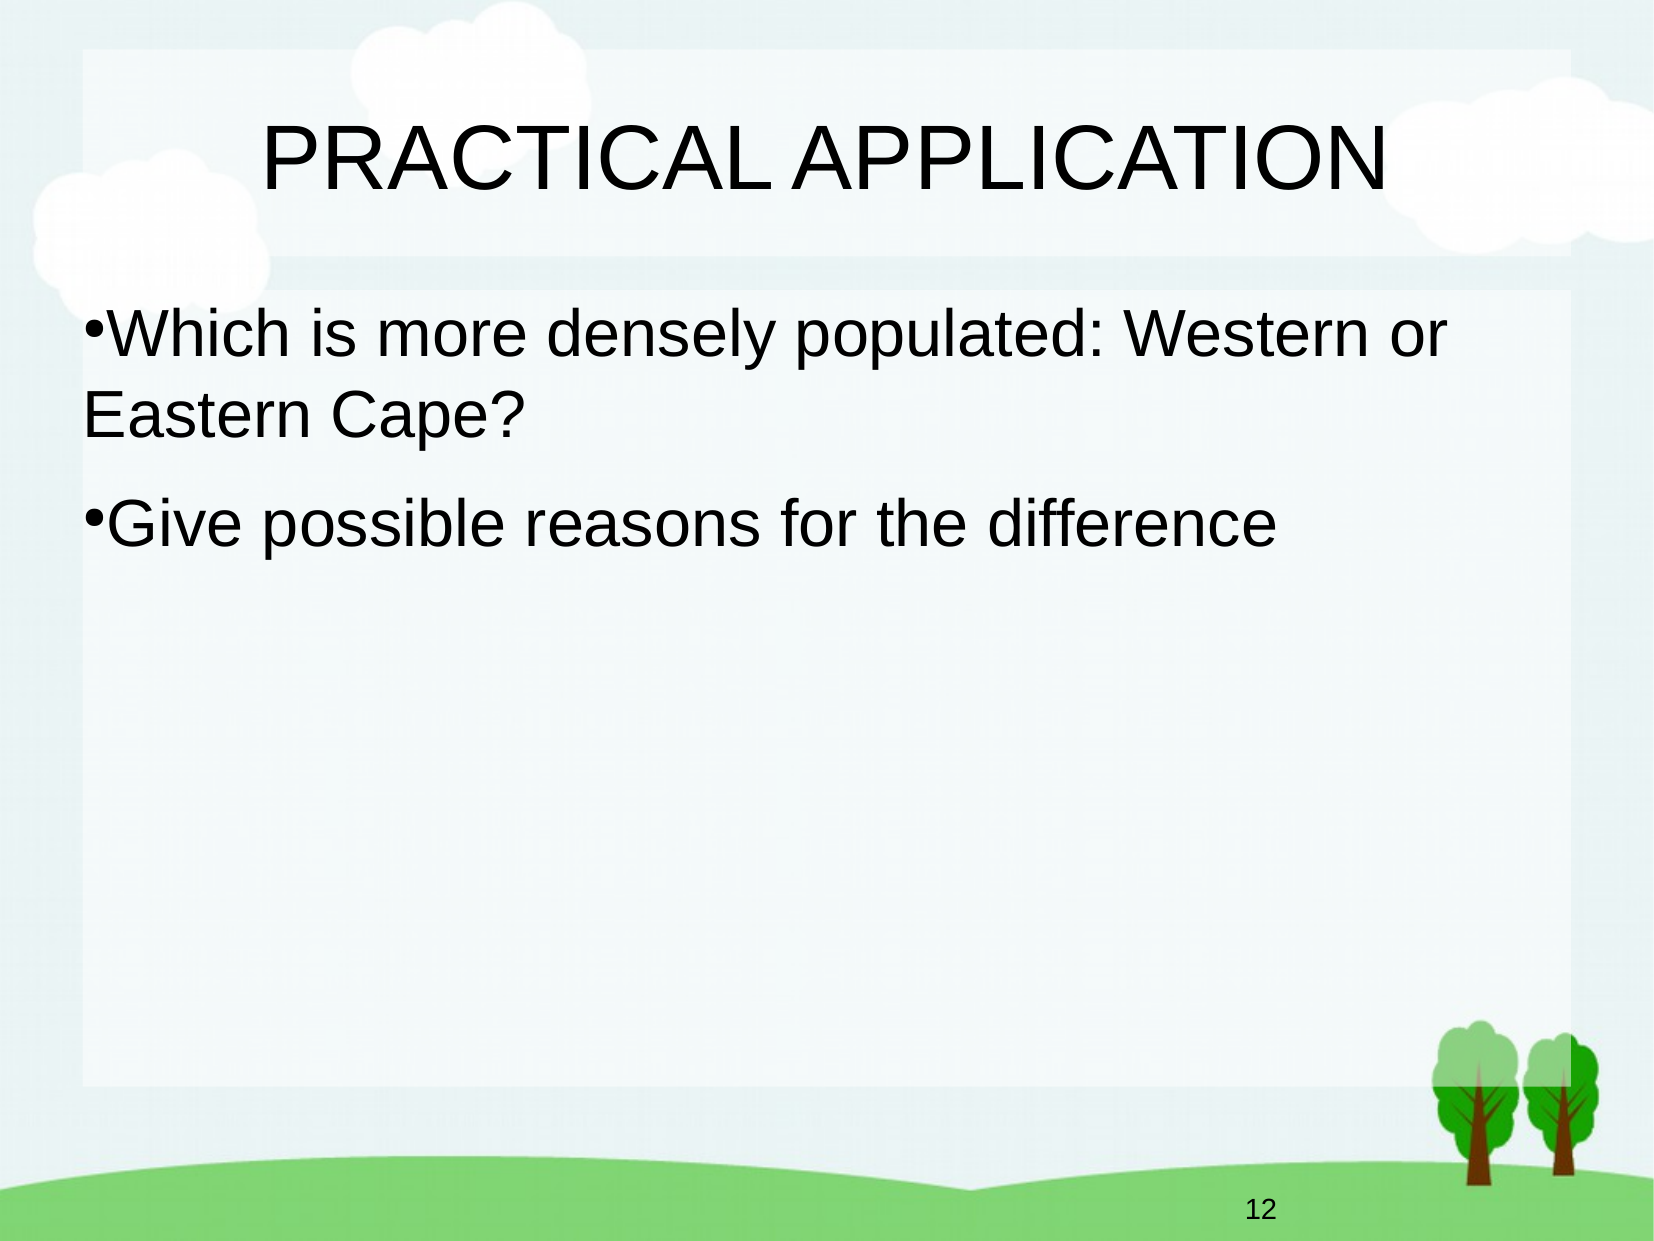

# PRACTICAL APPLICATION
Which is more densely populated: Western or Eastern Cape?
Give possible reasons for the difference